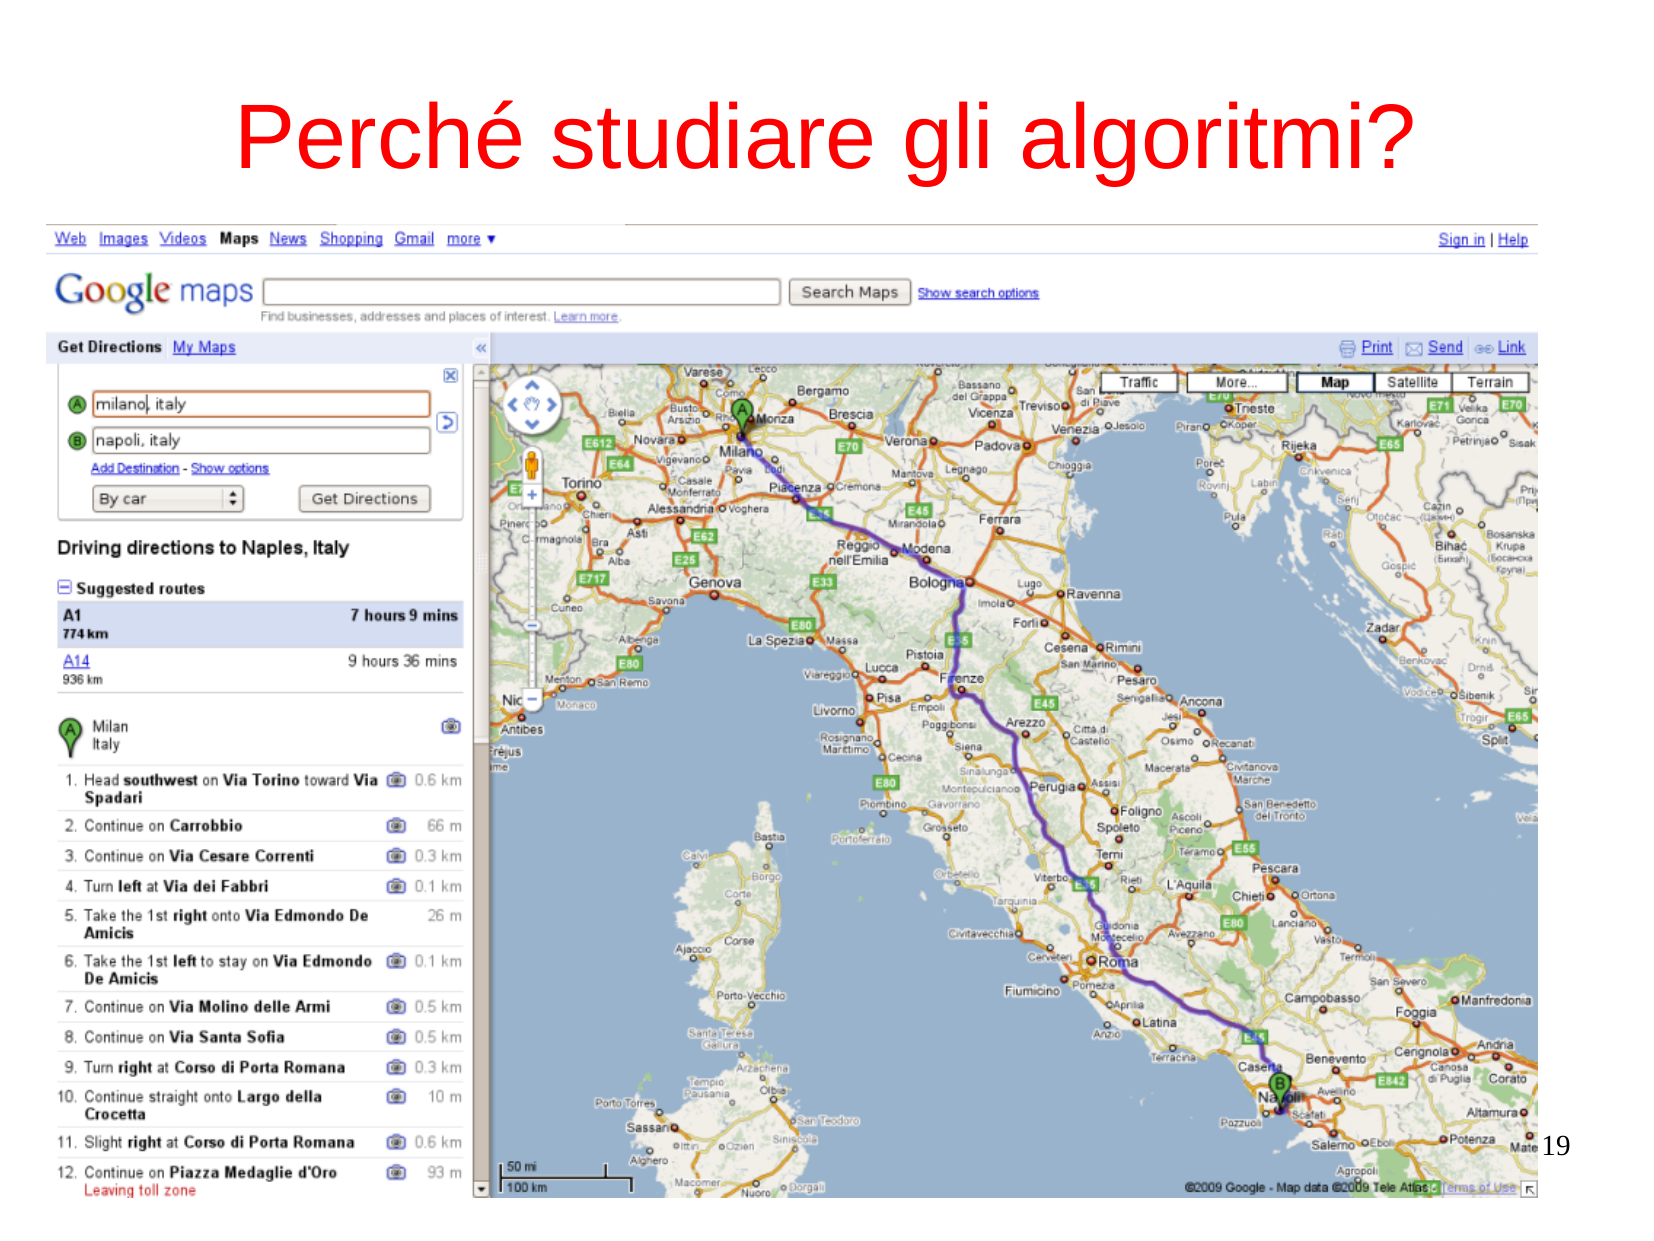

# Perché studiare gli algoritmi?
Algoritmi e Strutture Dati
19